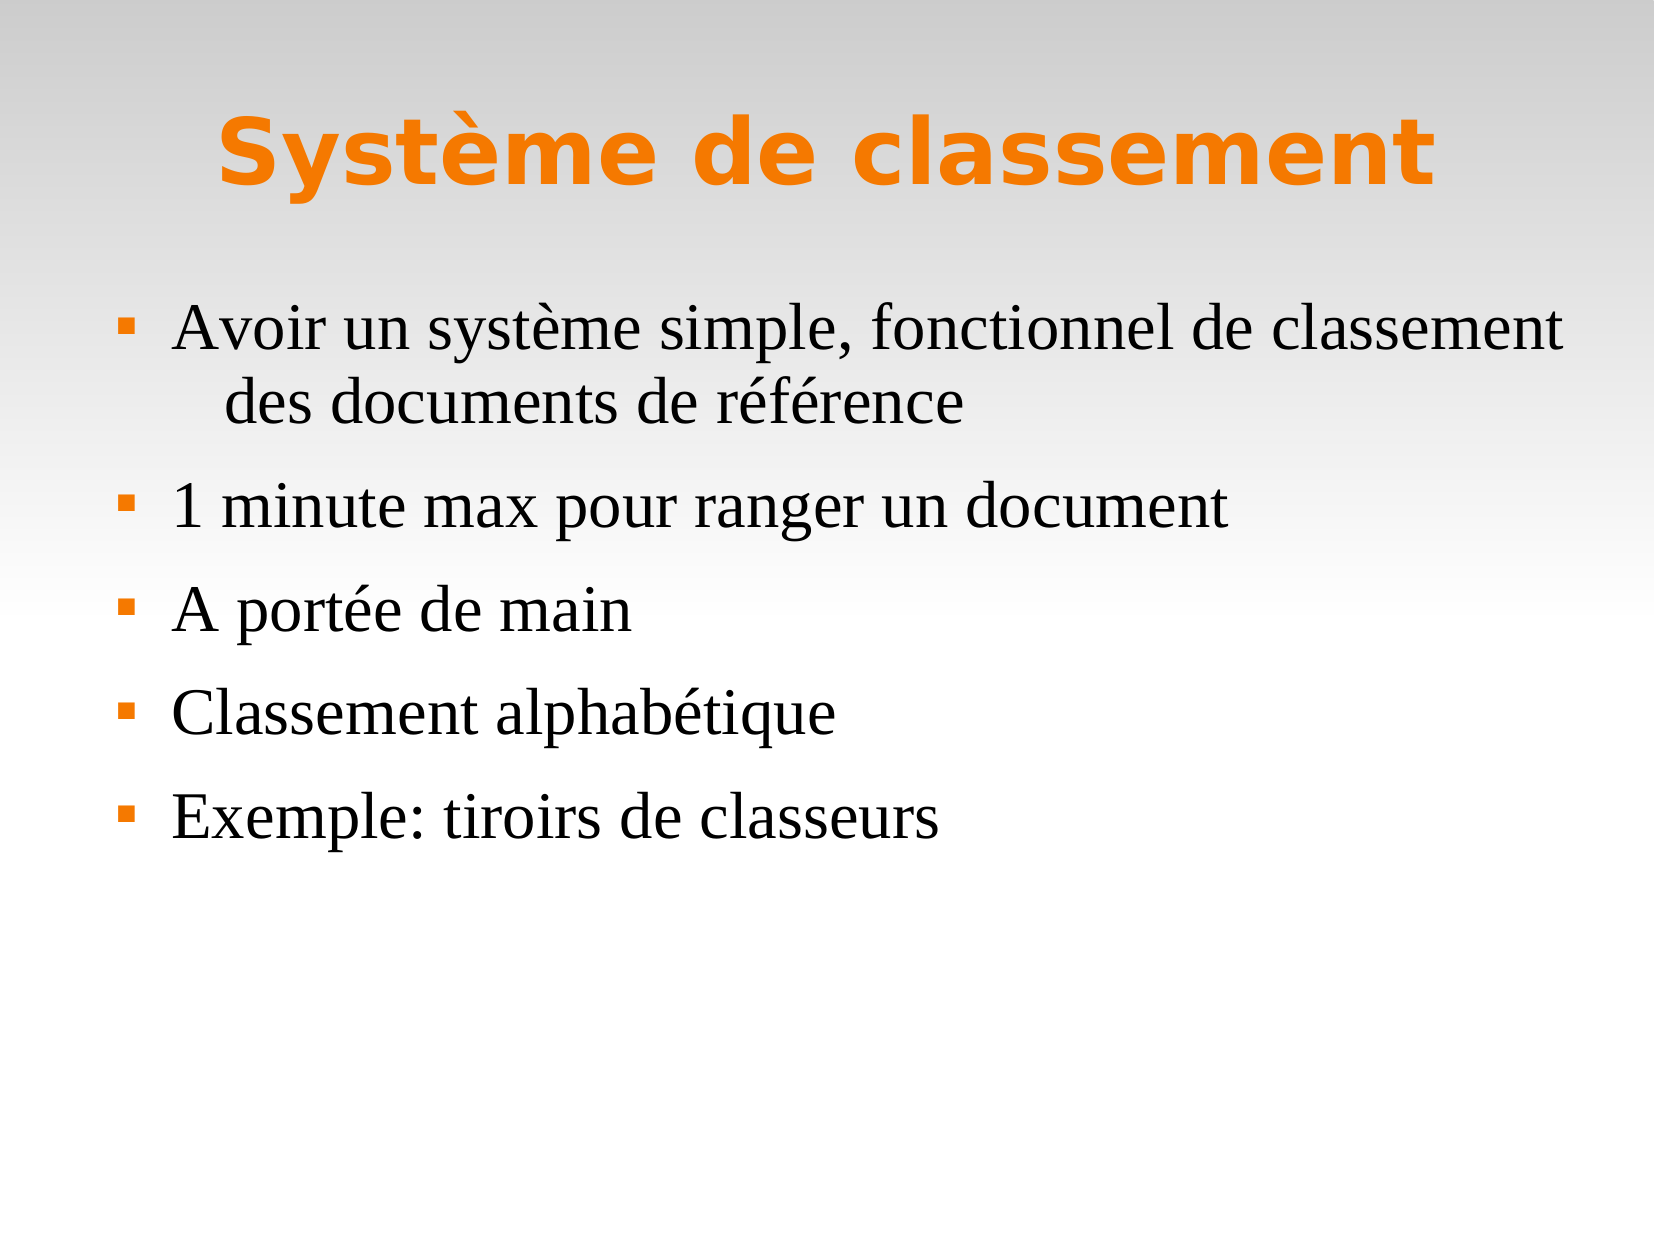

# Système de classement
Avoir un système simple, fonctionnel de classement des documents de référence
1 minute max pour ranger un document
A portée de main
Classement alphabétique
Exemple: tiroirs de classeurs